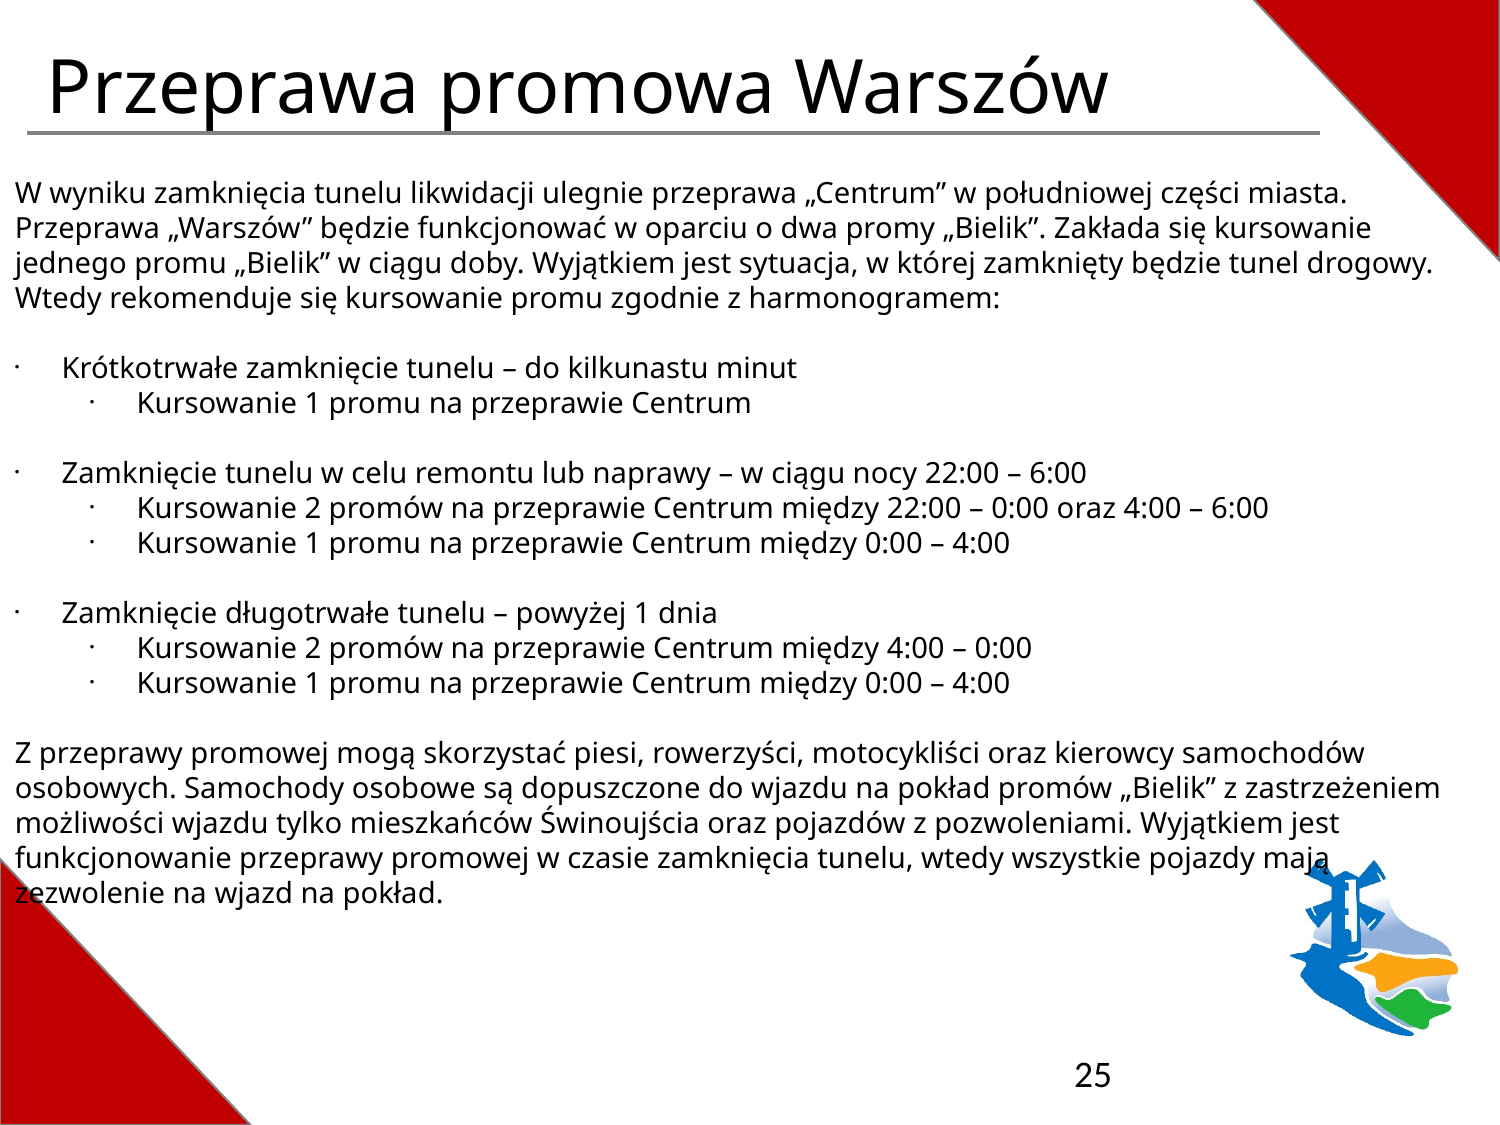

Przeprawa promowa Warszów
W wyniku zamknięcia tunelu likwidacji ulegnie przeprawa „Centrum” w południowej części miasta. Przeprawa „Warszów” będzie funkcjonować w oparciu o dwa promy „Bielik”. Zakłada się kursowanie jednego promu „Bielik” w ciągu doby. Wyjątkiem jest sytuacja, w której zamknięty będzie tunel drogowy. Wtedy rekomenduje się kursowanie promu zgodnie z harmonogramem:
Krótkotrwałe zamknięcie tunelu – do kilkunastu minut
Kursowanie 1 promu na przeprawie Centrum
Zamknięcie tunelu w celu remontu lub naprawy – w ciągu nocy 22:00 – 6:00
Kursowanie 2 promów na przeprawie Centrum między 22:00 – 0:00 oraz 4:00 – 6:00
Kursowanie 1 promu na przeprawie Centrum między 0:00 – 4:00
Zamknięcie długotrwałe tunelu – powyżej 1 dnia
Kursowanie 2 promów na przeprawie Centrum między 4:00 – 0:00
Kursowanie 1 promu na przeprawie Centrum między 0:00 – 4:00
Z przeprawy promowej mogą skorzystać piesi, rowerzyści, motocykliści oraz kierowcy samochodów osobowych. Samochody osobowe są dopuszczone do wjazdu na pokład promów „Bielik” z zastrzeżeniem możliwości wjazdu tylko mieszkańców Świnoujścia oraz pojazdów z pozwoleniami. Wyjątkiem jest funkcjonowanie przeprawy promowej w czasie zamknięcia tunelu, wtedy wszystkie pojazdy mają zezwolenie na wjazd na pokład.